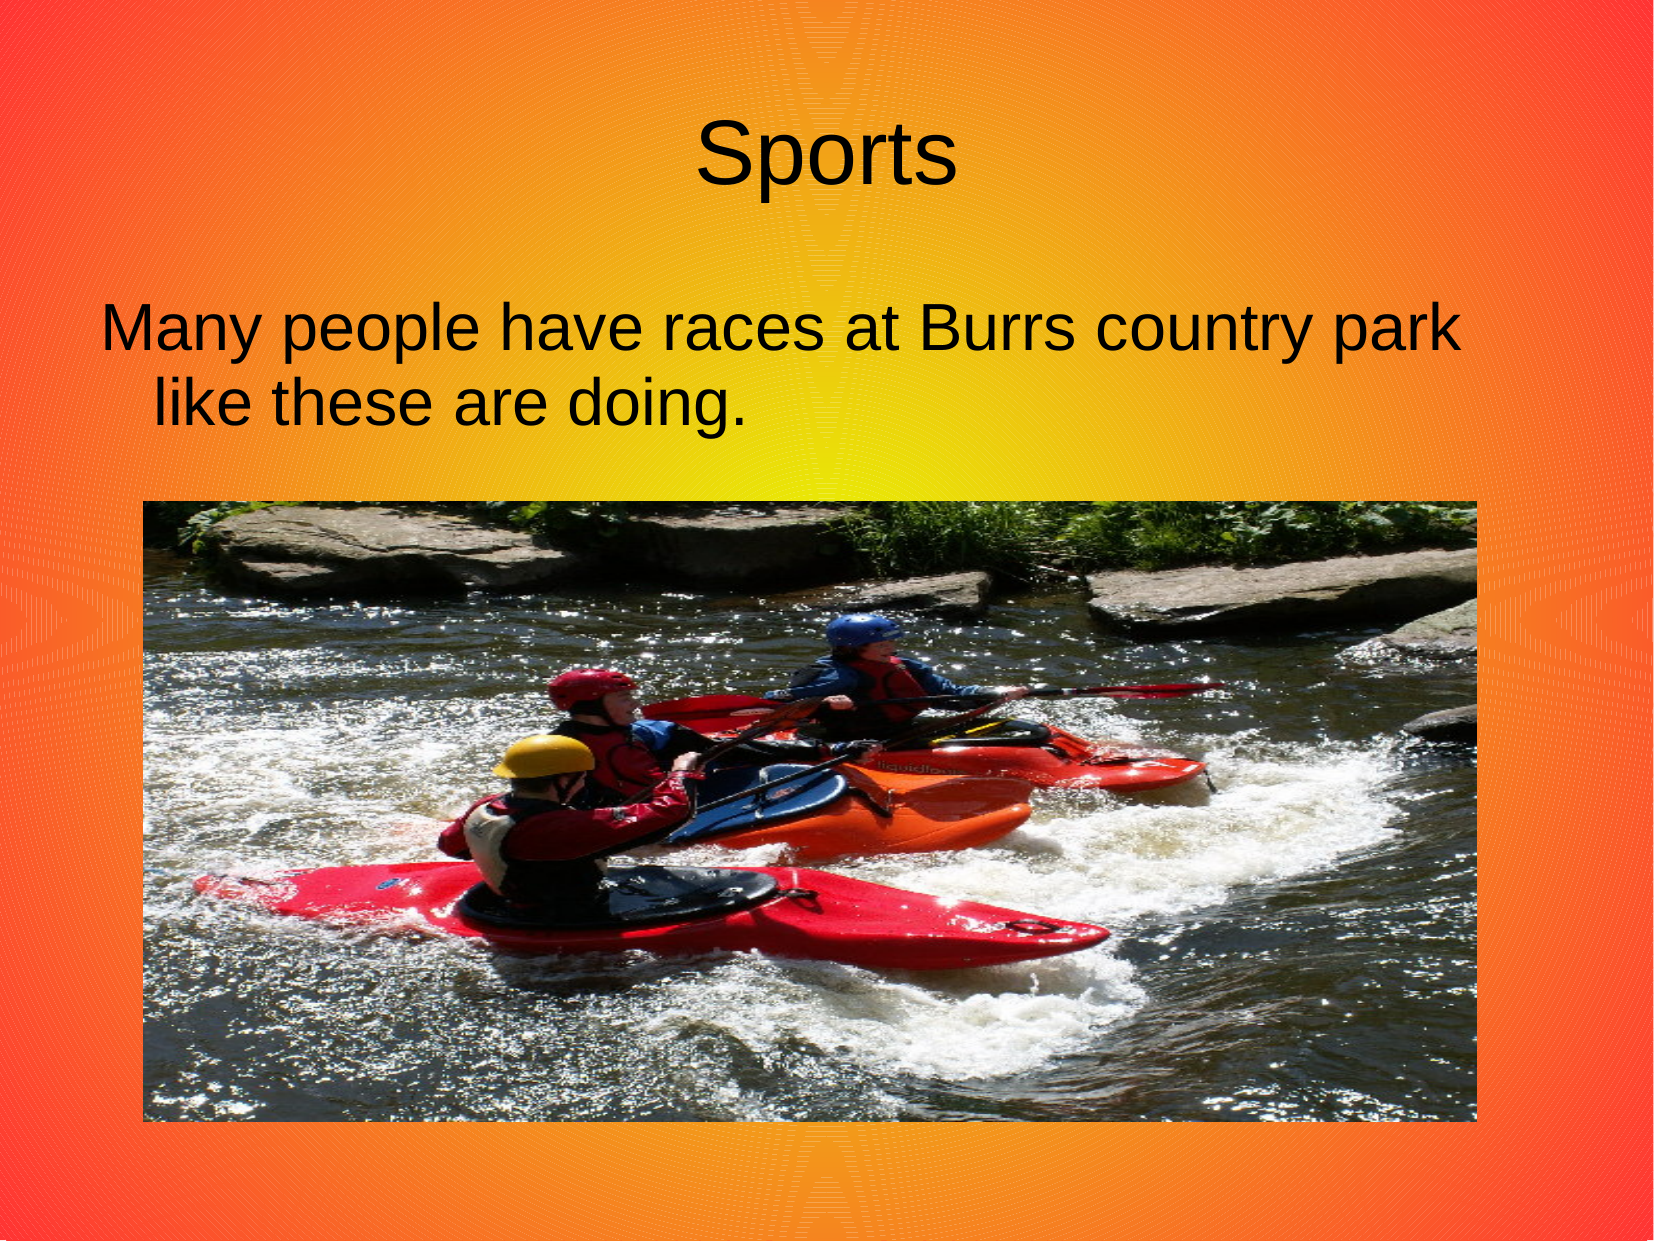

# Sports
Many people have races at Burrs country park like these are doing.